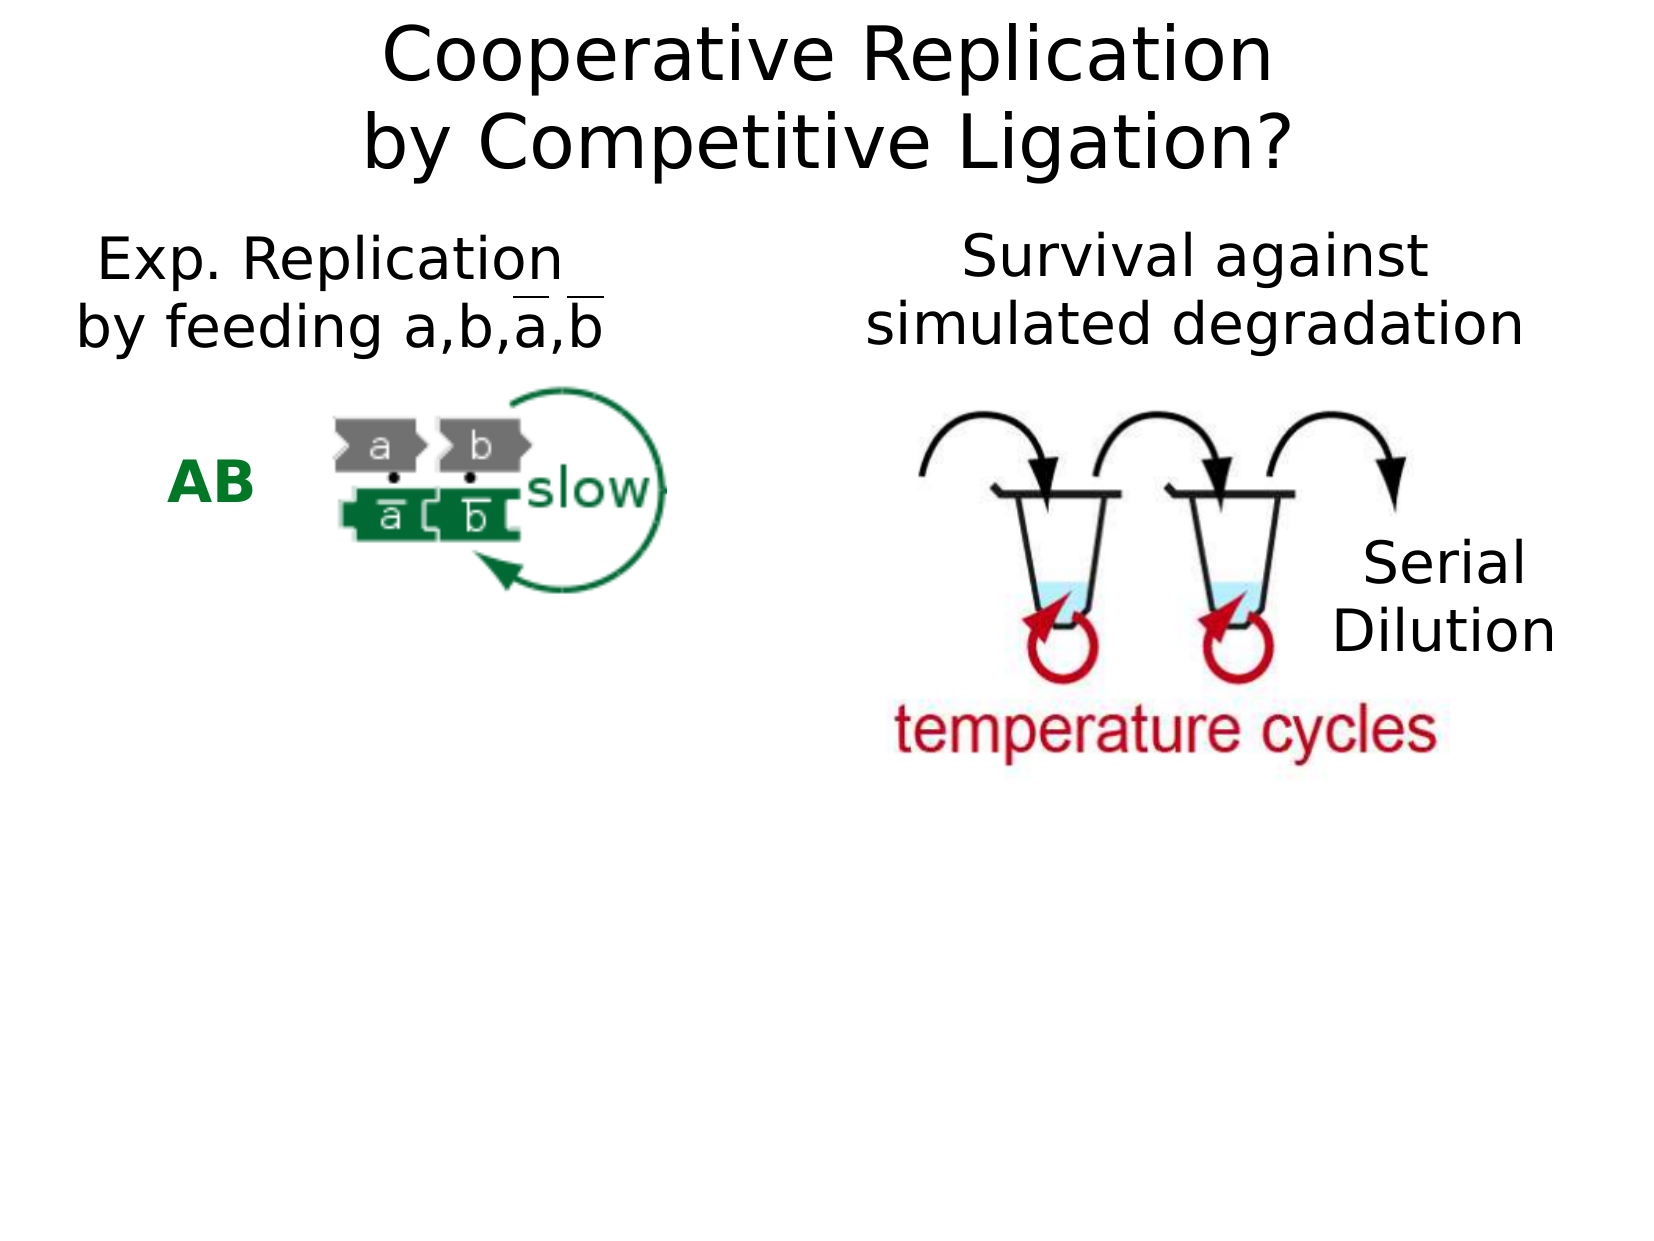

Cooperative Replication
by Competitive Ligation?
Survival against simulated degradation
Exp. Replication
by feeding a,b,a,b
Global
Sequence
# AB
Serial
Dilution
...ABC...
BC